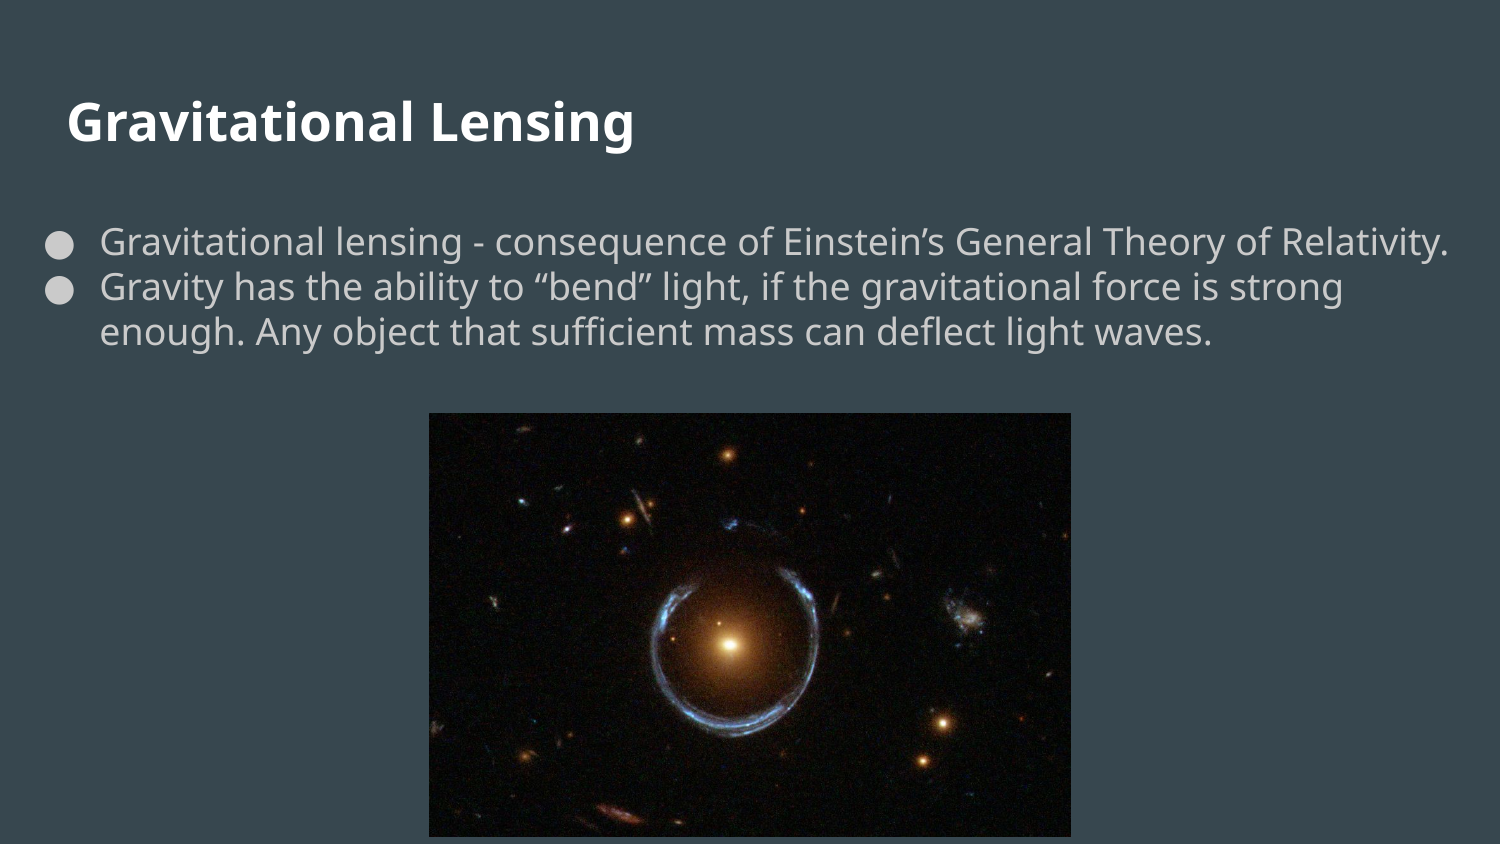

# Gravitational Lensing
Gravitational lensing - consequence of Einstein’s General Theory of Relativity.
Gravity has the ability to “bend” light, if the gravitational force is strong enough. Any object that sufficient mass can deflect light waves.